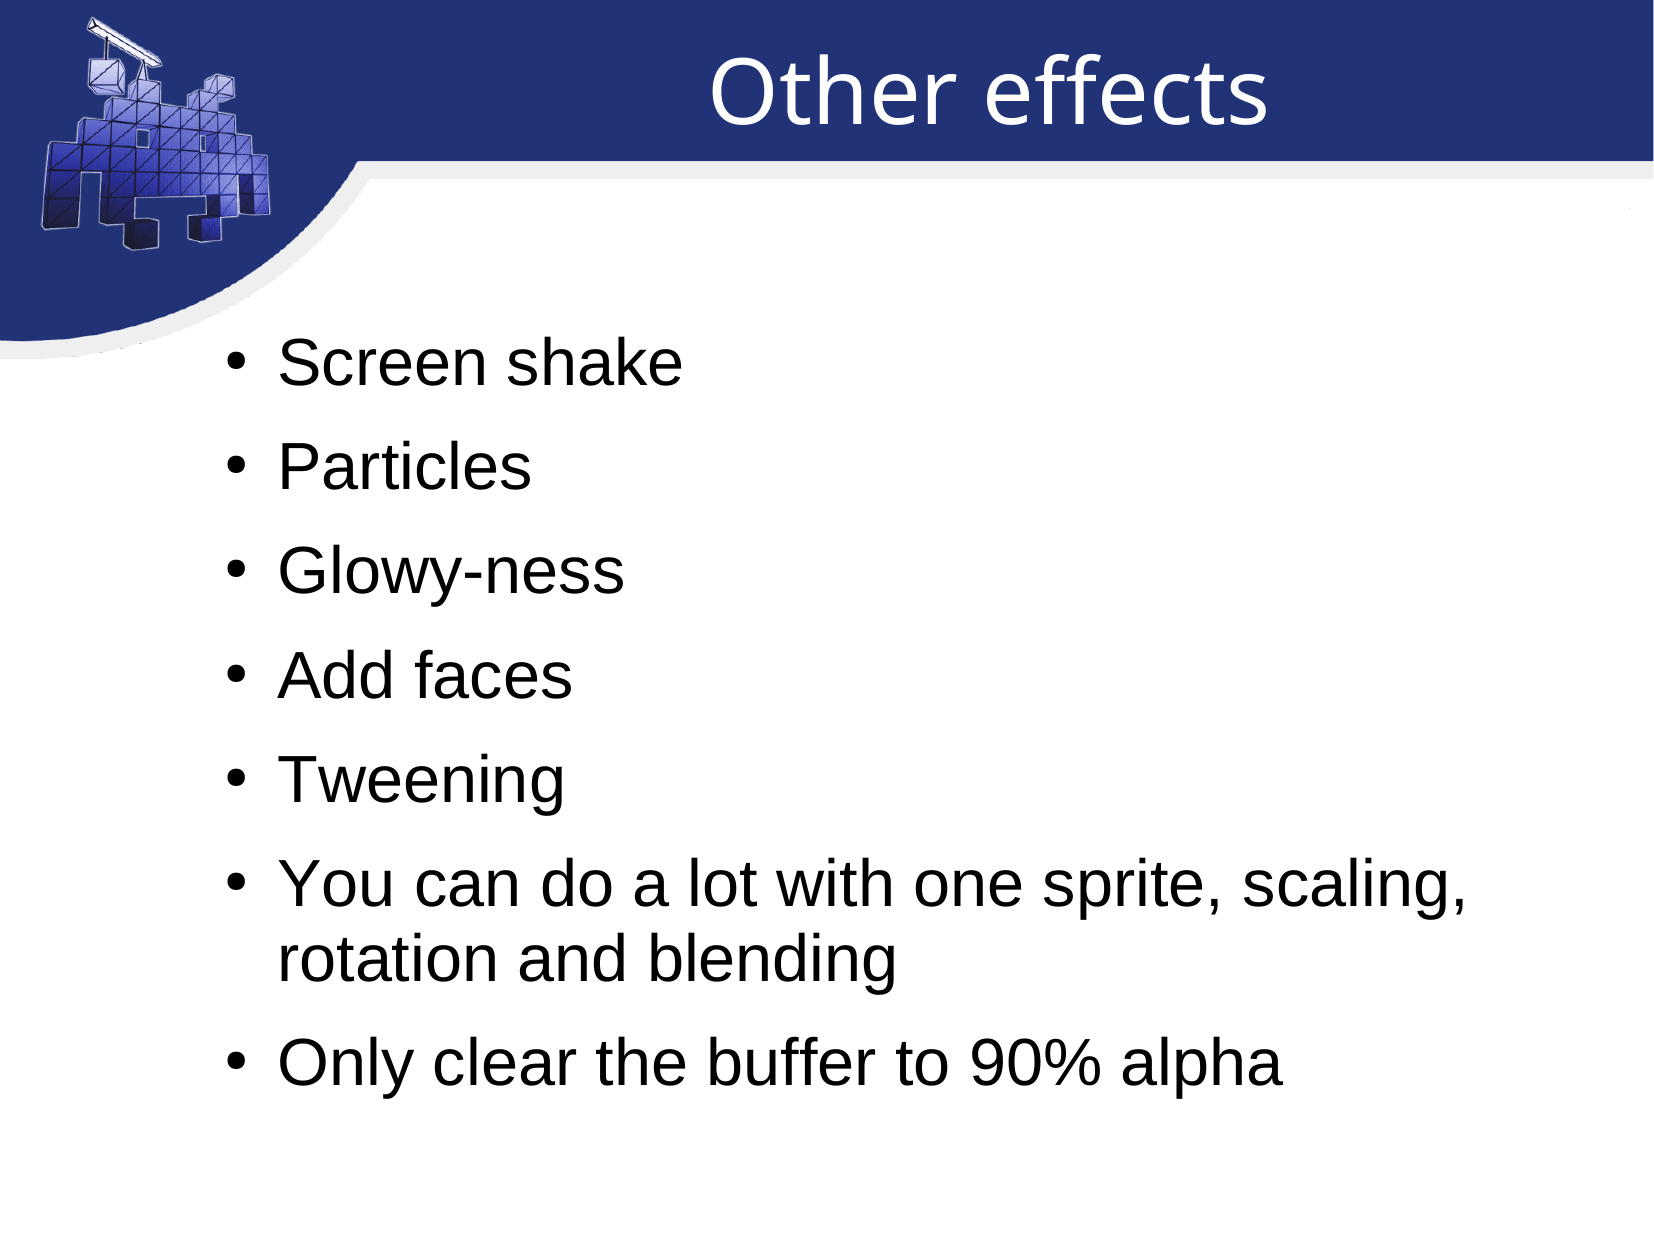

# Other effects
Screen shake
Particles
Glowy-ness
Add faces
Tweening
You can do a lot with one sprite, scaling, rotation and blending
Only clear the buffer to 90% alpha